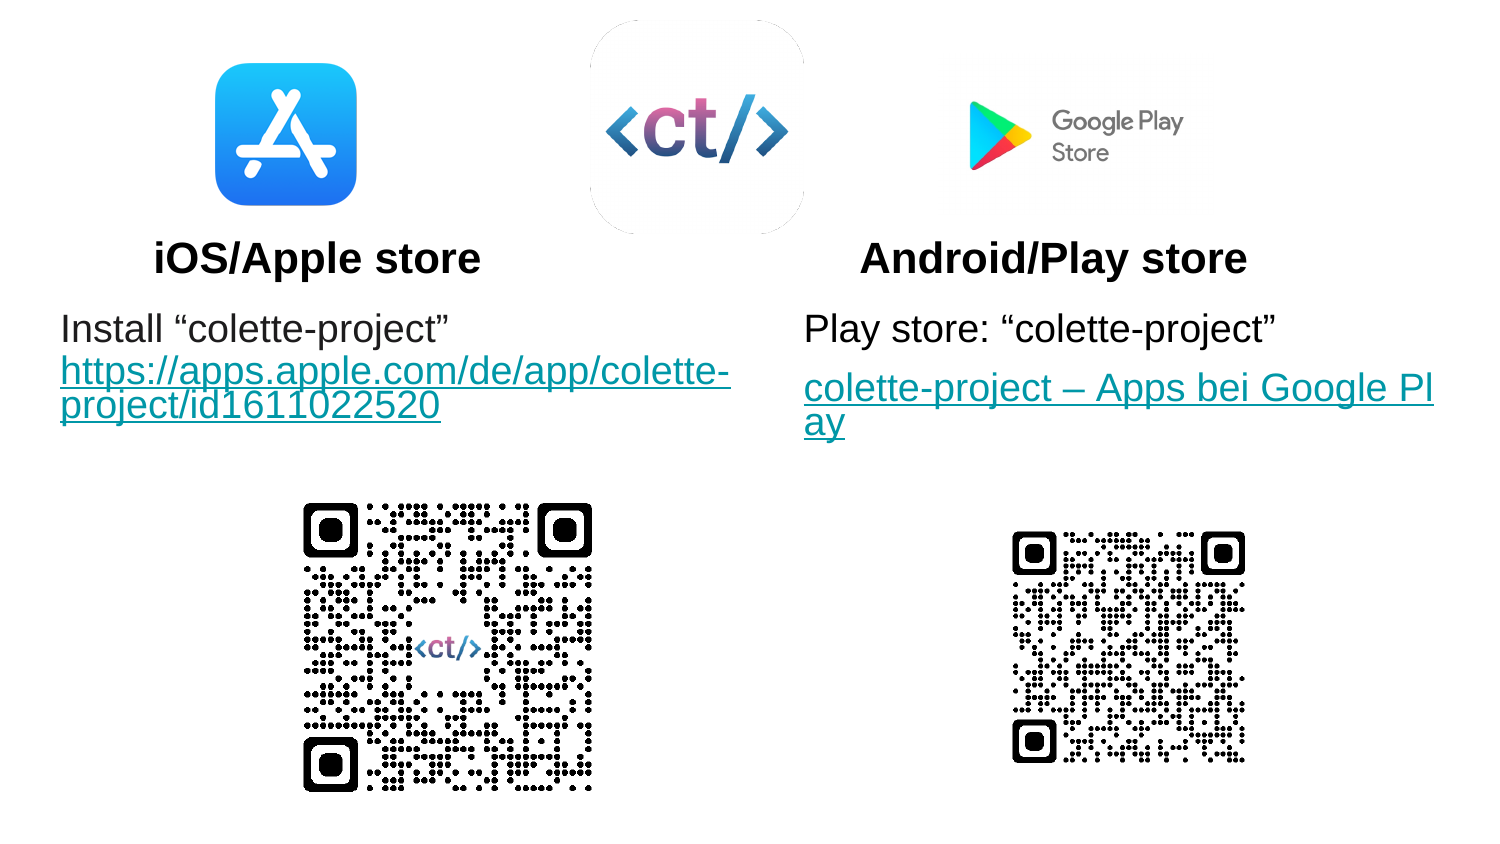

# iOS/Apple store
Android/Play store
Install “colette-project” https://apps.apple.com/de/app/colette-project/id1611022520
Play store: “colette-project”
colette-project – Apps bei Google Play